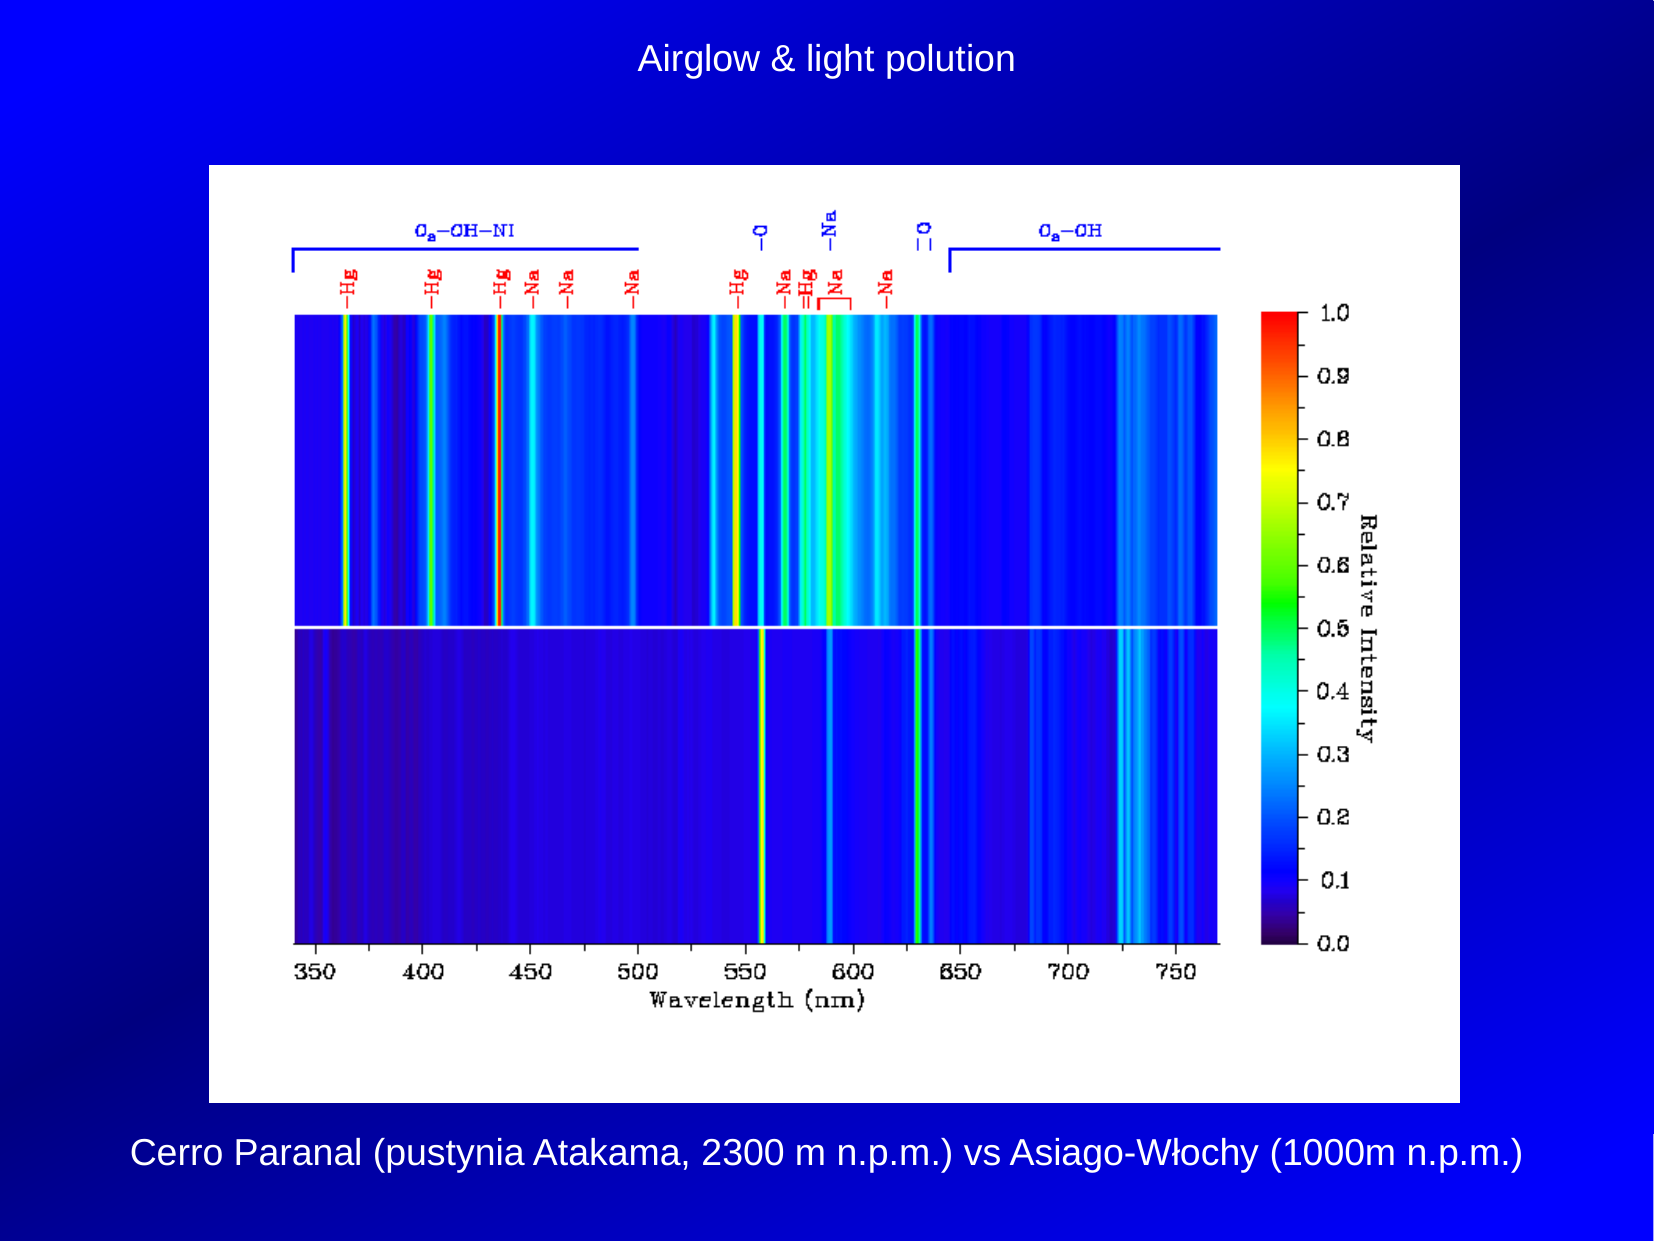

Airglow & light polution
Cerro Paranal (pustynia Atakama, 2300 m n.p.m.) vs Asiago-Włochy (1000m n.p.m.)